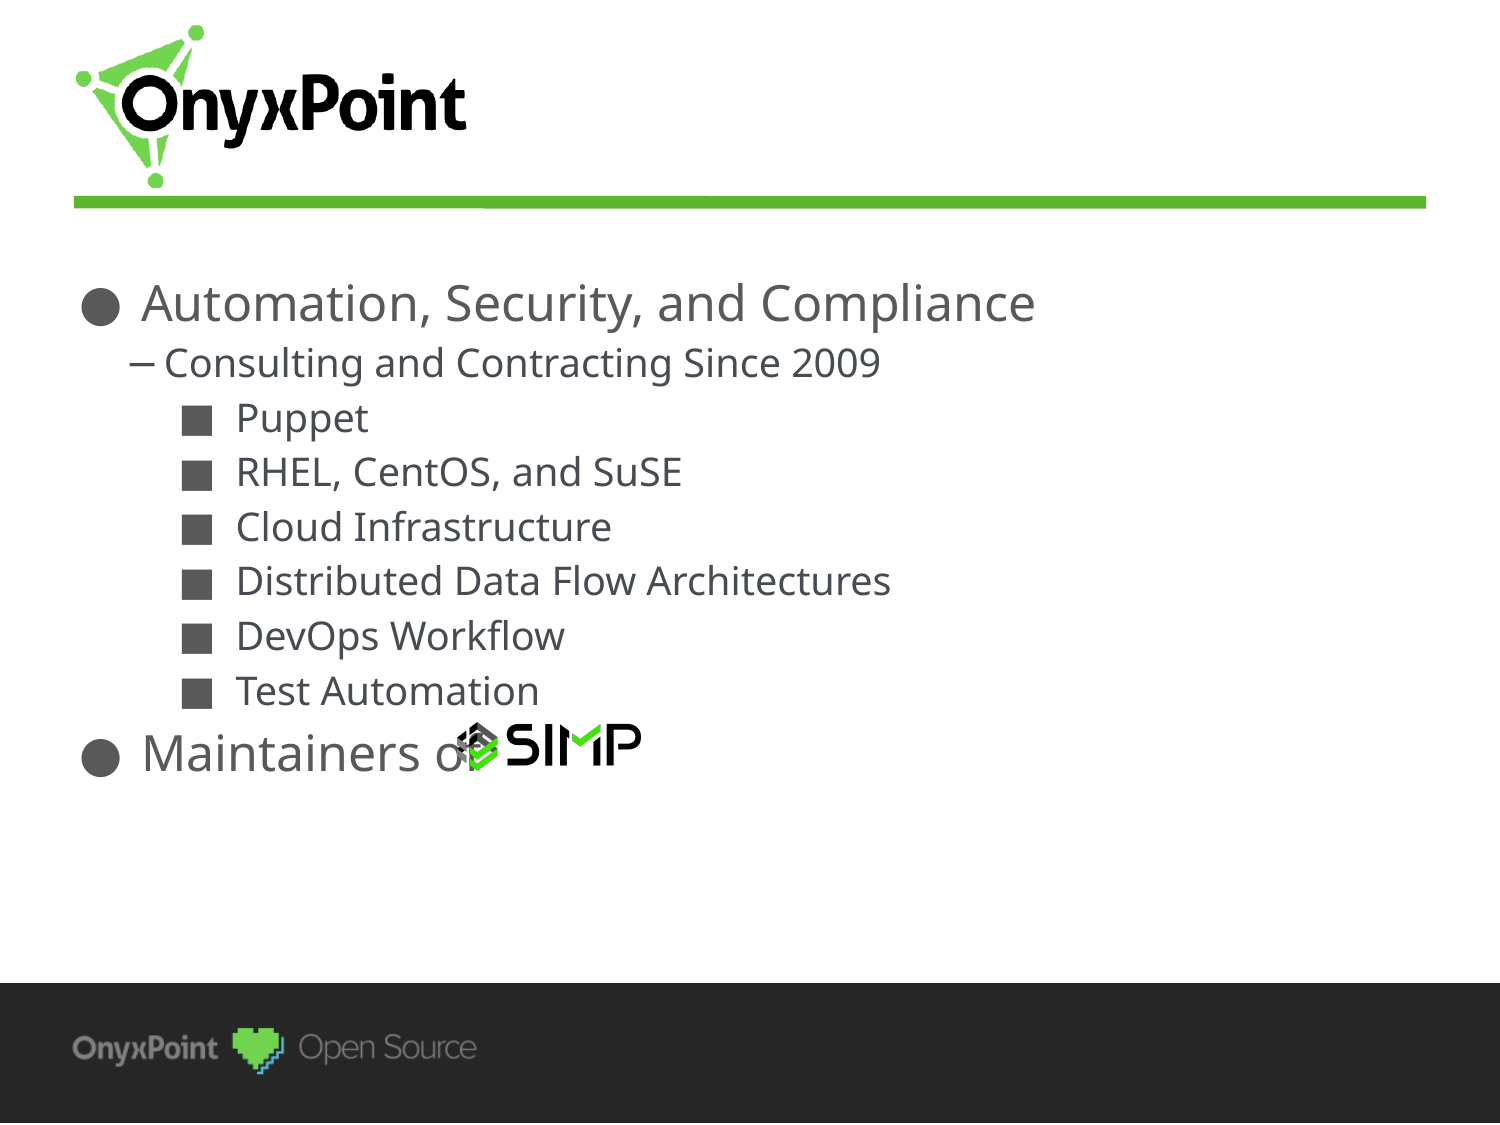

# Automation, Security, and Compliance
Consulting and Contracting Since 2009
Puppet
RHEL, CentOS, and SuSE
Cloud Infrastructure
Distributed Data Flow Architectures
DevOps Workflow
Test Automation
Maintainers of